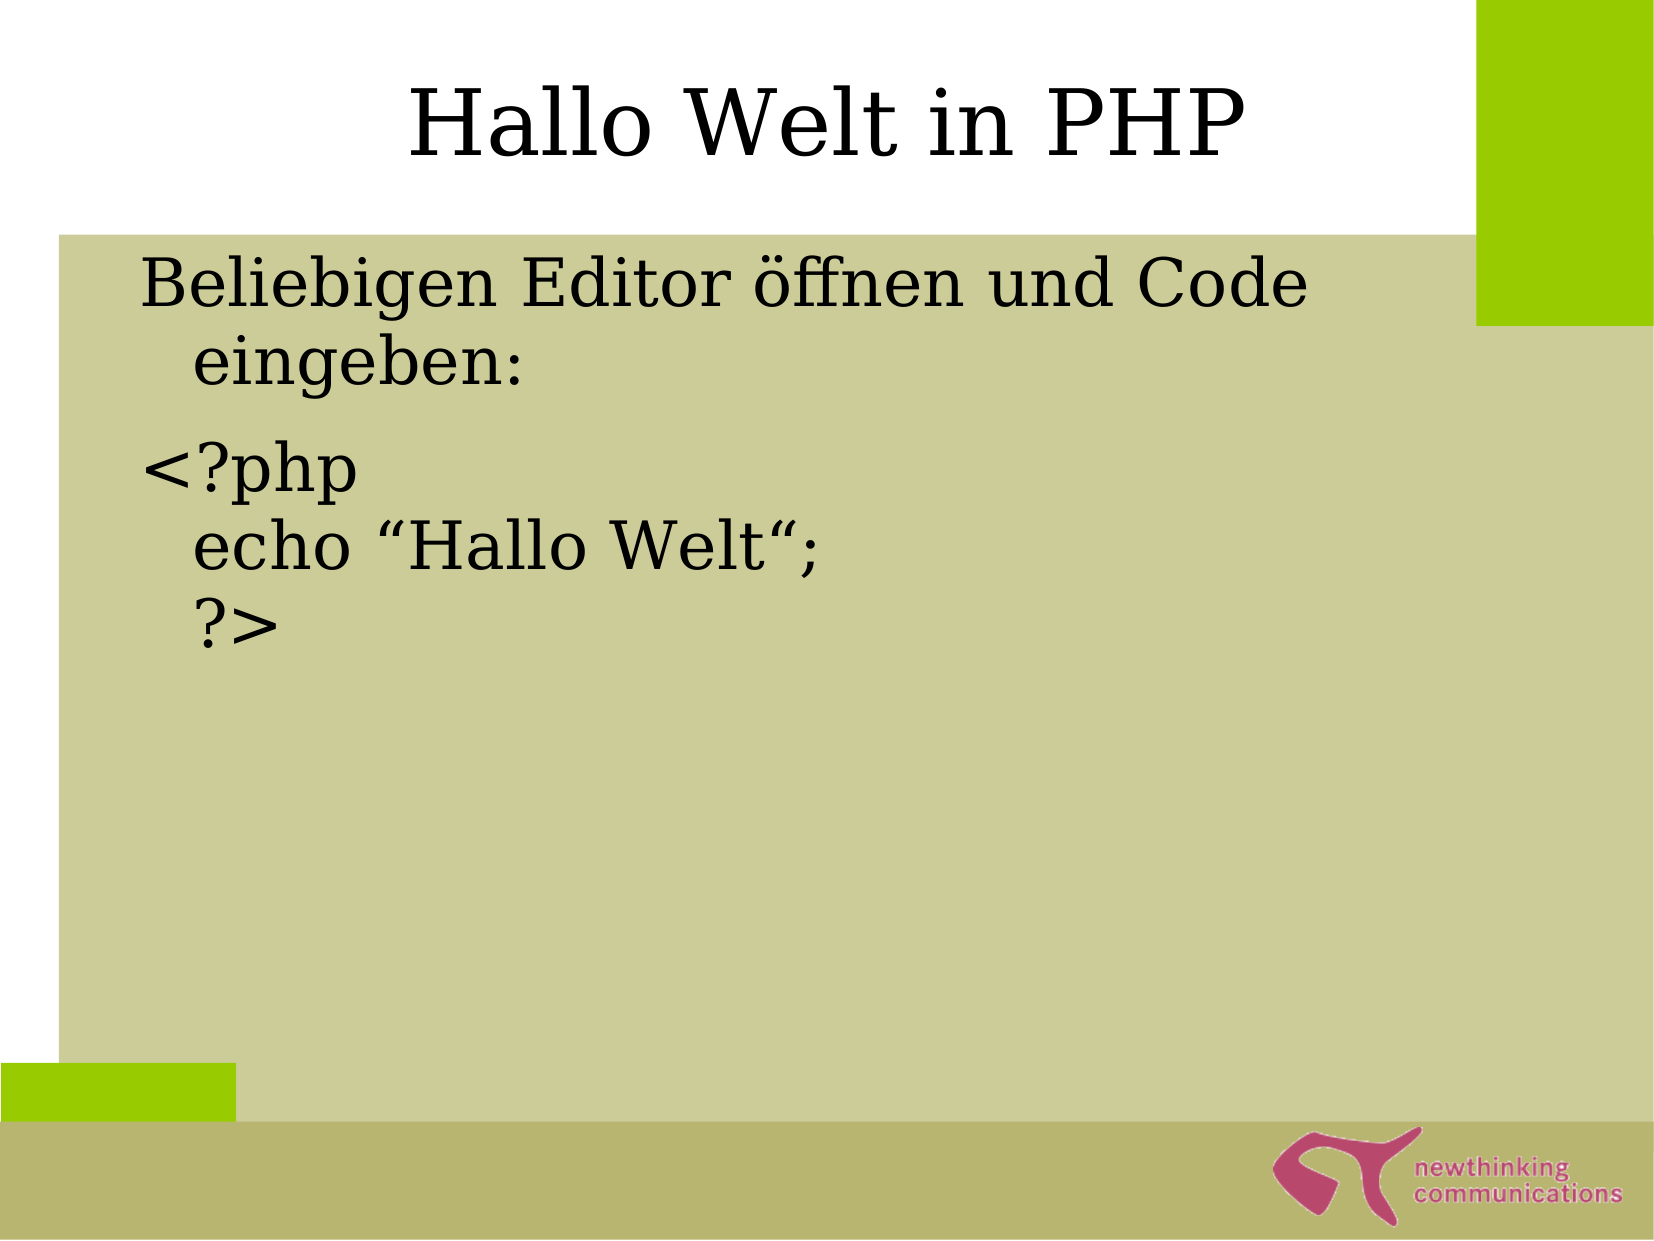

# Hallo Welt in PHP
Beliebigen Editor öffnen und Code eingeben:
<?php
echo “Hallo Welt“;
?>